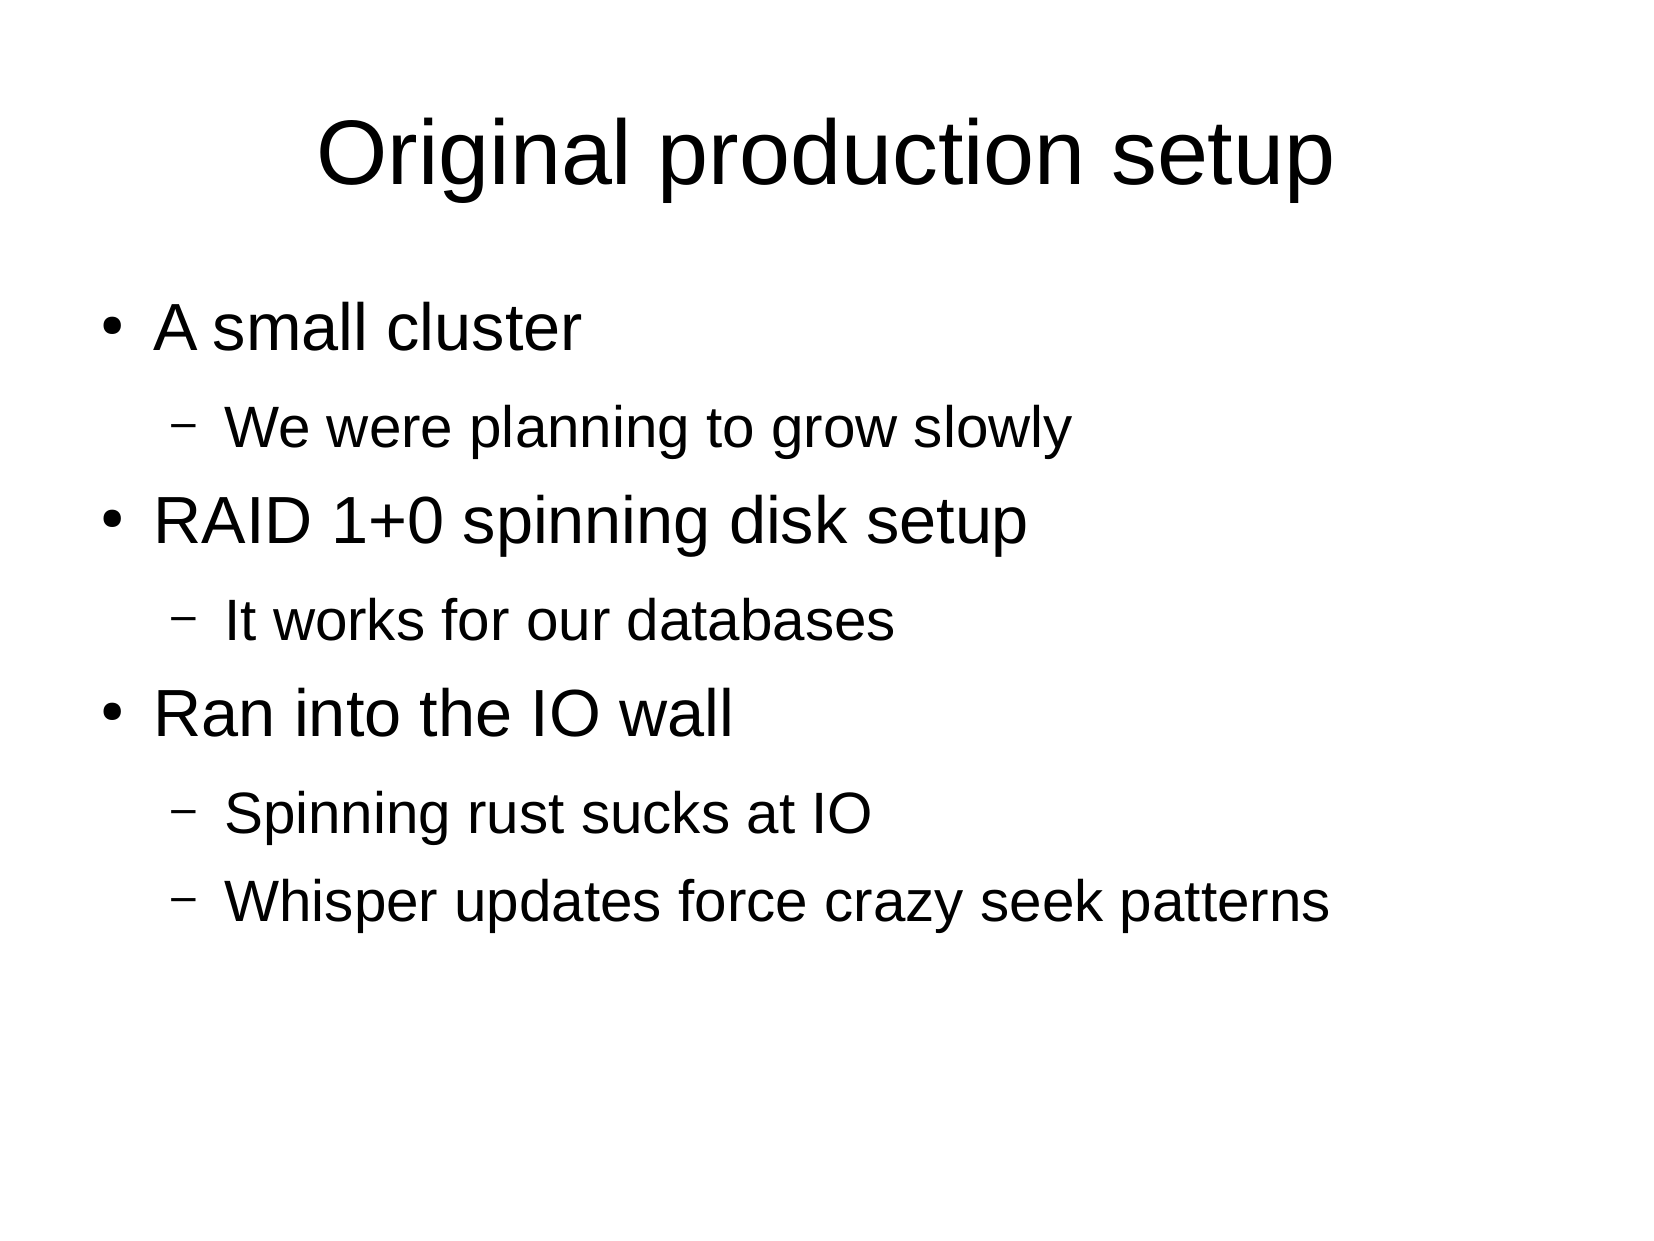

# Original production setup
A small cluster
We were planning to grow slowly
RAID 1+0 spinning disk setup
It works for our databases
Ran into the IO wall
Spinning rust sucks at IO
Whisper updates force crazy seek patterns